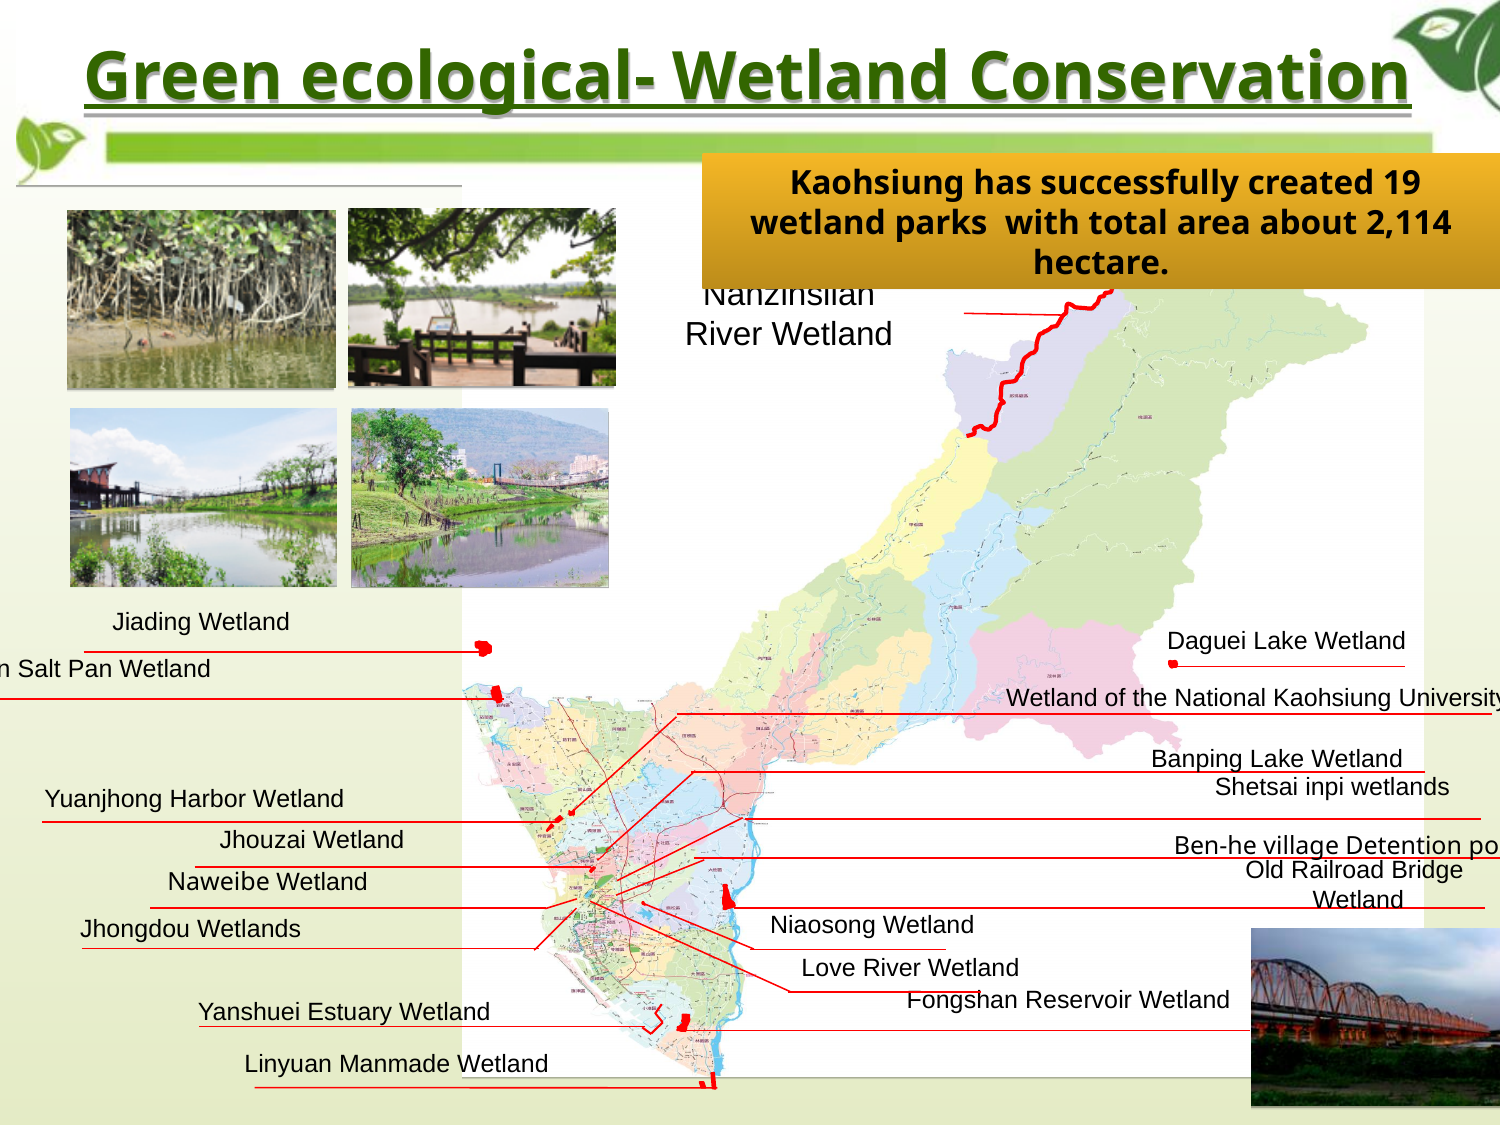

# Green ecological- Wetland Conservation
 Kaohsiung has successfully created 19 wetland parks with total area about 2,114 hectare.
Nanzihsiian River Wetland
Jiading Wetland
Daguei Lake Wetland
Yongan Salt Pan Wetland
Wetland of the National Kaohsiung University
Banping Lake Wetland
Shetsai inpi wetlands
Yuanjhong Harbor Wetland
Jhouzai Wetland
Ben-he village Detention pond
Old Railroad Bridge Wetland
Naweibe Wetland
Niaosong Wetland
Jhongdou Wetlands
Love River Wetland
Fongshan Reservoir Wetland
Yanshuei Estuary Wetland
Linyuan Manmade Wetland